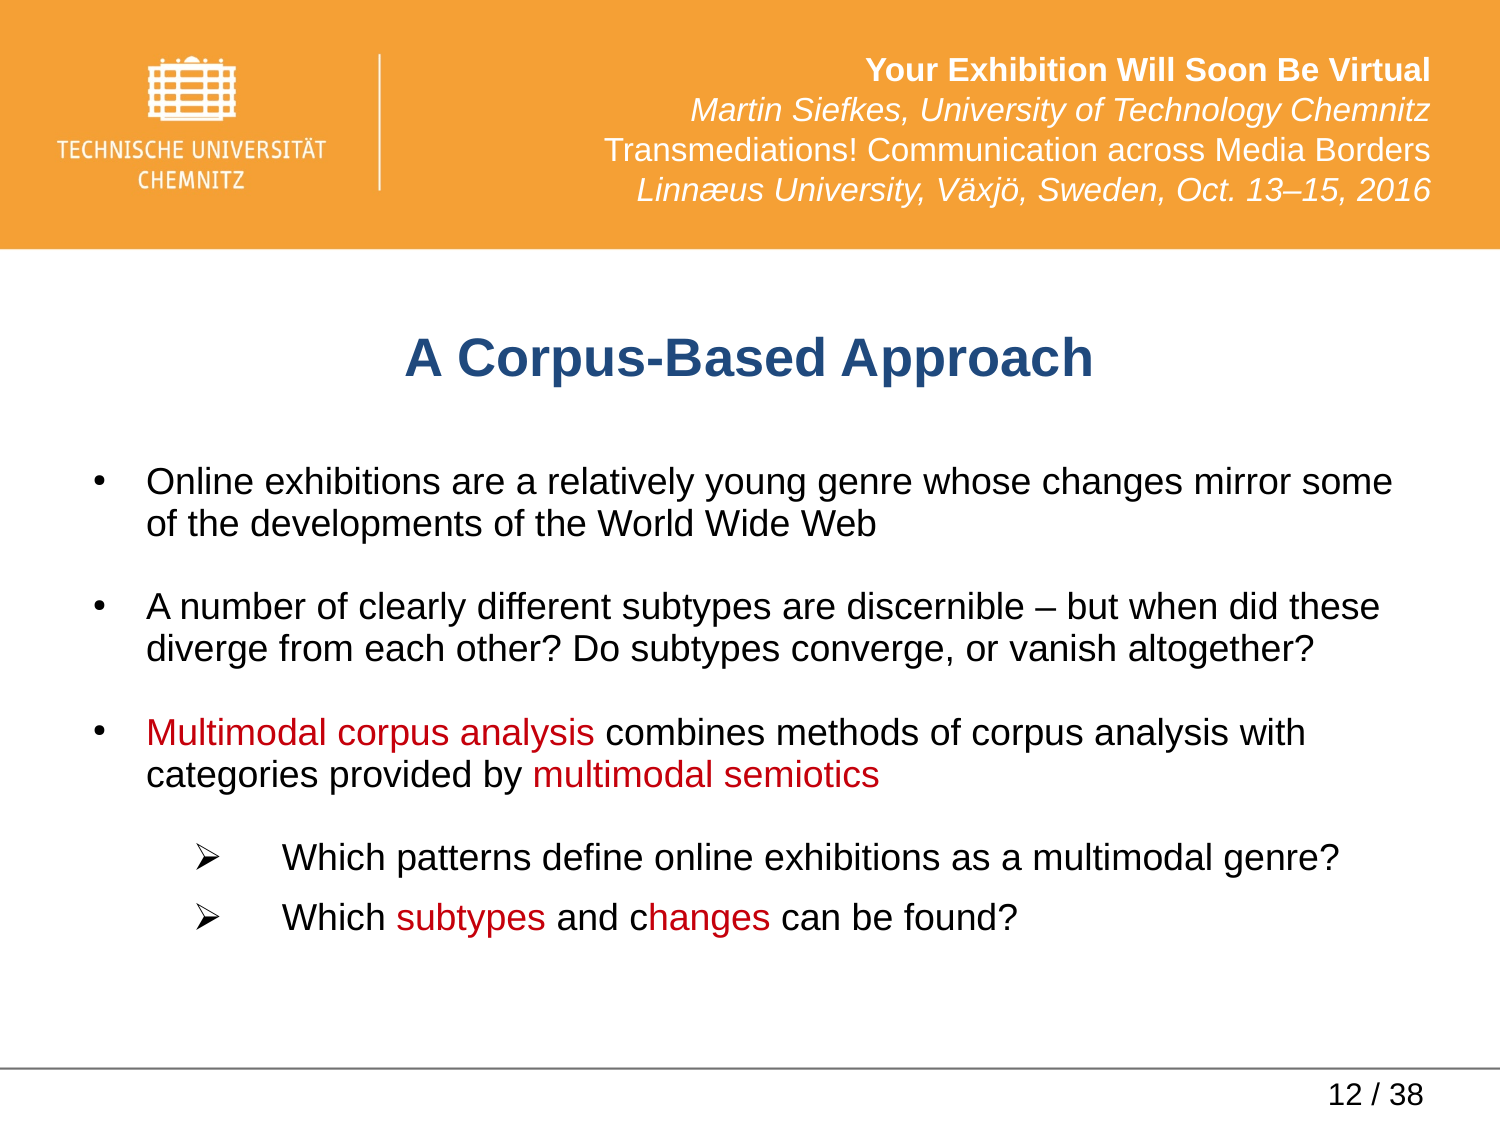

#
A Corpus-Based Approach
Online exhibitions are a relatively young genre whose changes mirror some of the developments of the World Wide Web
A number of clearly different subtypes are discernible – but when did these diverge from each other? Do subtypes converge, or vanish altogether?
Multimodal corpus analysis combines methods of corpus analysis with categories provided by multimodal semiotics
	Which patterns define online exhibitions as a multimodal genre?
	Which subtypes and changes can be found?